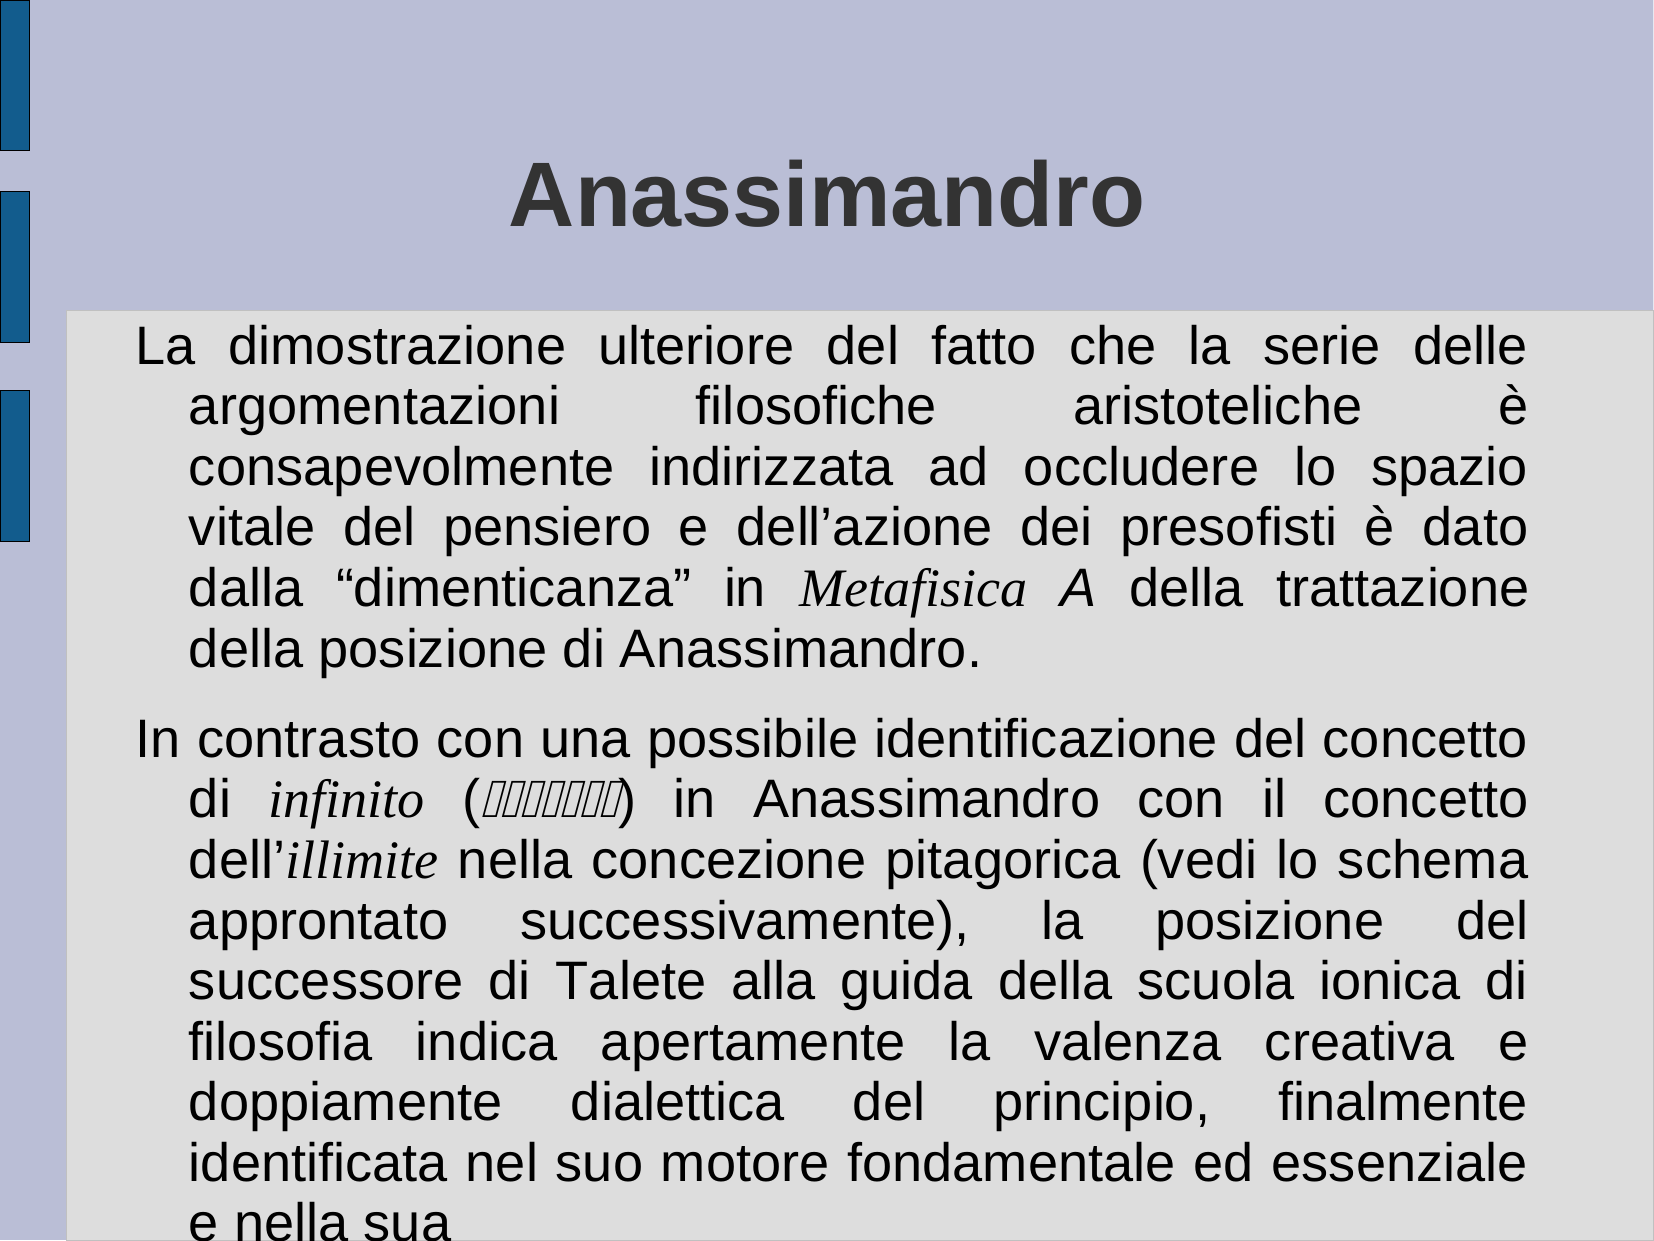

# Anassimandro
La dimostrazione ulteriore del fatto che la serie delle argomentazioni filosofiche aristoteliche è consapevolmente indirizzata ad occludere lo spazio vitale del pensiero e dell’azione dei presofisti è dato dalla “dimenticanza” in Metafisica A della trattazione della posizione di Anassimandro.
In contrasto con una possibile identificazione del concetto di infinito () in Anassimandro con il concetto dell’illimite nella concezione pitagorica (vedi lo schema approntato successivamente), la posizione del successore di Talete alla guida della scuola ionica di filosofia indica apertamente la valenza creativa e doppiamente dialettica del principio, finalmente identificata nel suo motore fondamentale ed essenziale e nella sua